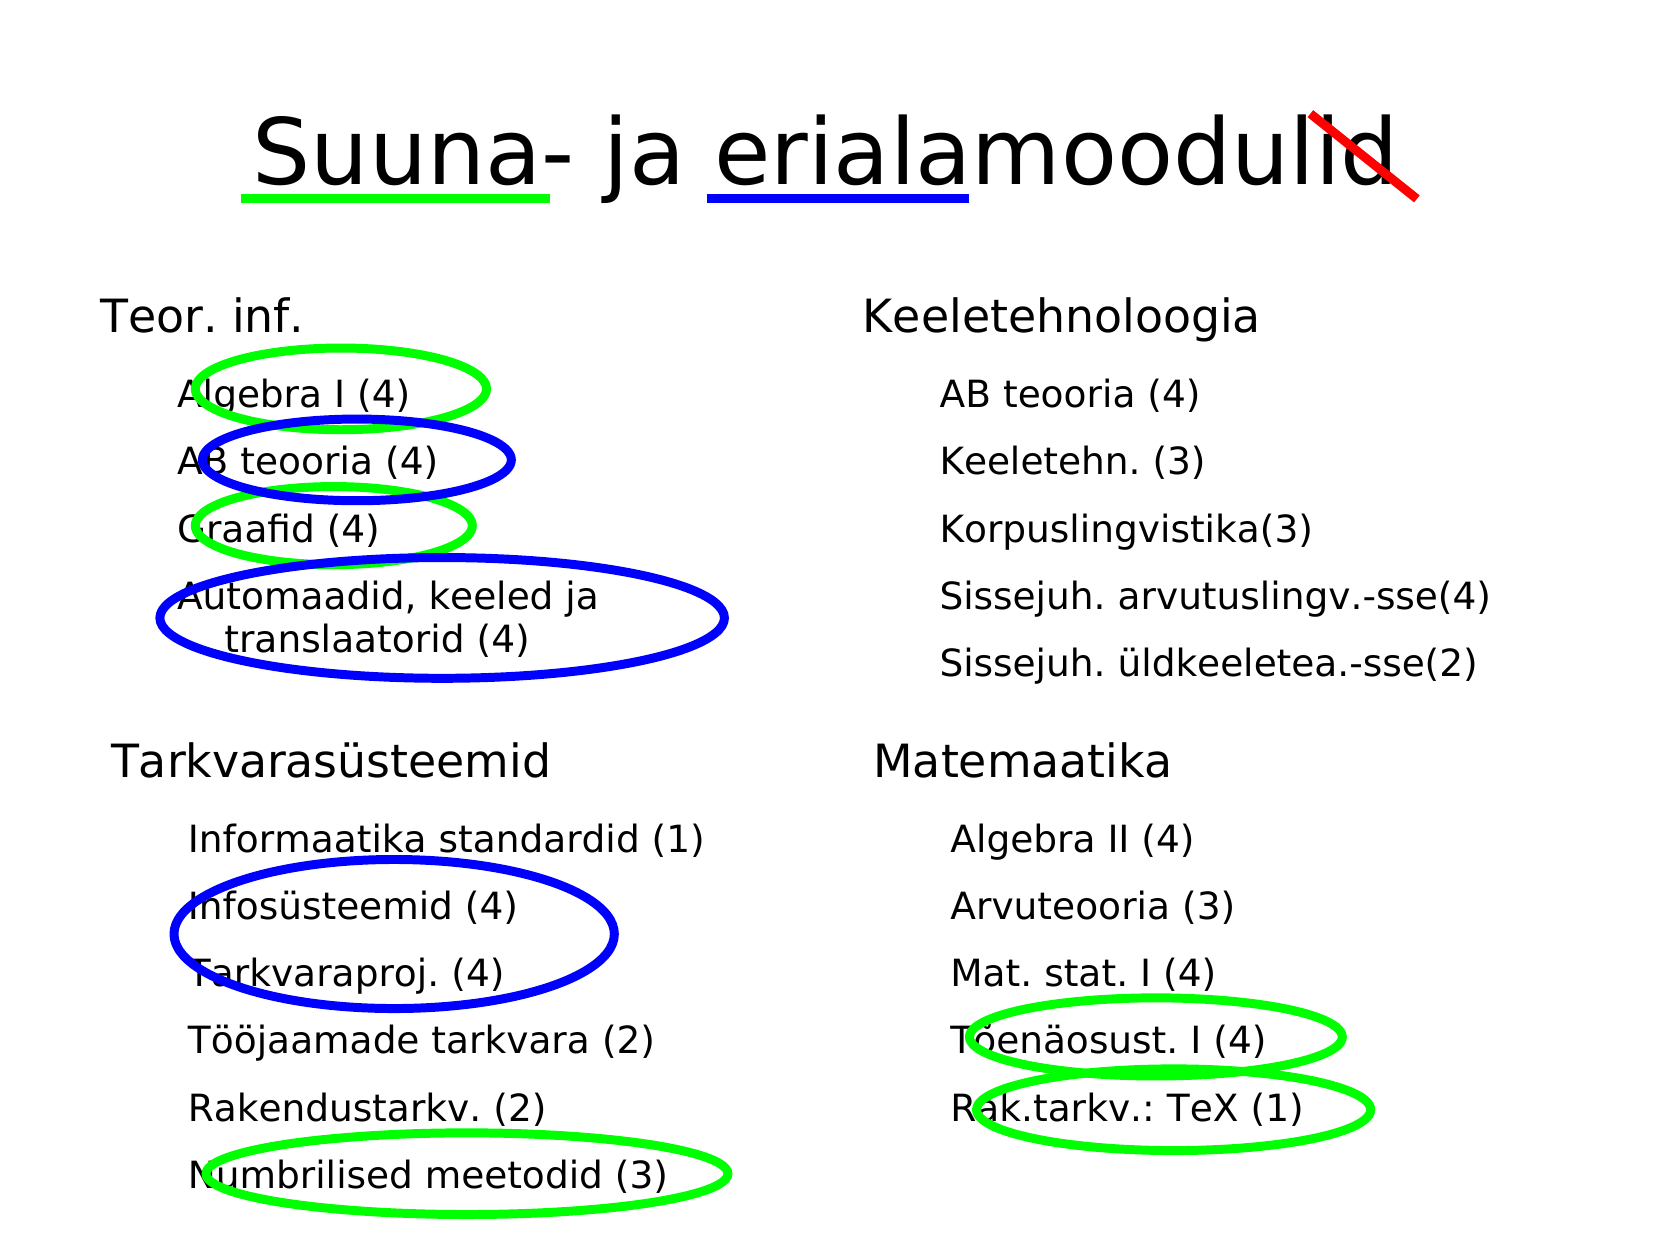

# Suuna- ja erialamoodulid
Teor. inf.
Algebra I (4)
AB teooria (4)
Graafid (4)
Automaadid, keeled ja translaatorid (4)
Keeletehnoloogia
AB teooria (4)
Keeletehn. (3)
Korpuslingvistika(3)
Sissejuh. arvutuslingv.-sse(4)
Sissejuh. üldkeeletea.-sse(2)
Tarkvarasüsteemid
Informaatika standardid (1)
Infosüsteemid (4)
Tarkvaraproj. (4)
Tööjaamade tarkvara (2)
Rakendustarkv. (2)
Numbrilised meetodid (3)
Matemaatika
Algebra II (4)
Arvuteooria (3)
Mat. stat. I (4)
Tõenäosust. I (4)
Rak.tarkv.: TeX (1)